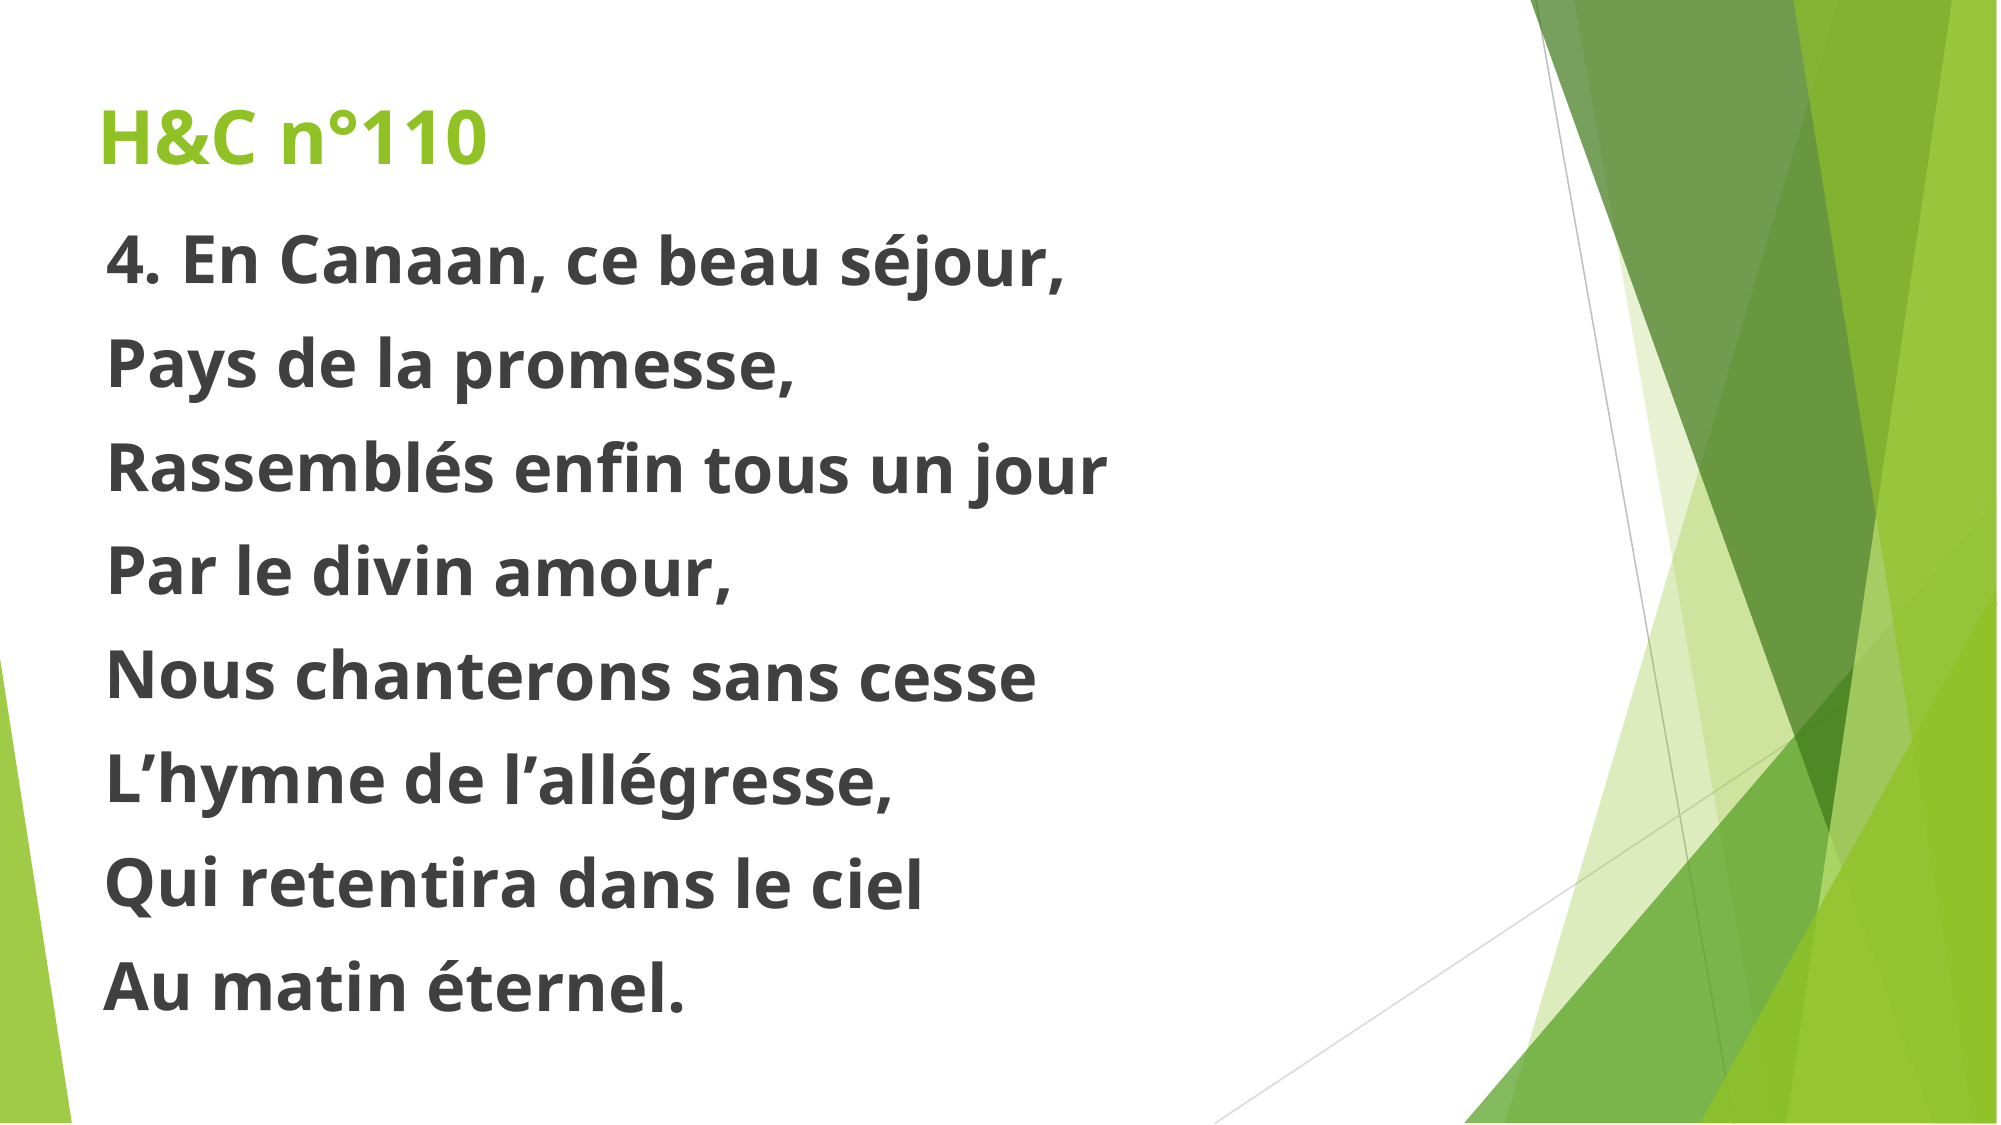

H&C n°110
4. En Canaan, ce beau séjour,
Pays de la promesse,
Rassemblés enfin tous un jour
Par le divin amour,
Nous chanterons sans cesse
L’hymne de l’allégresse,
Qui retentira dans le ciel
Au matin éternel.